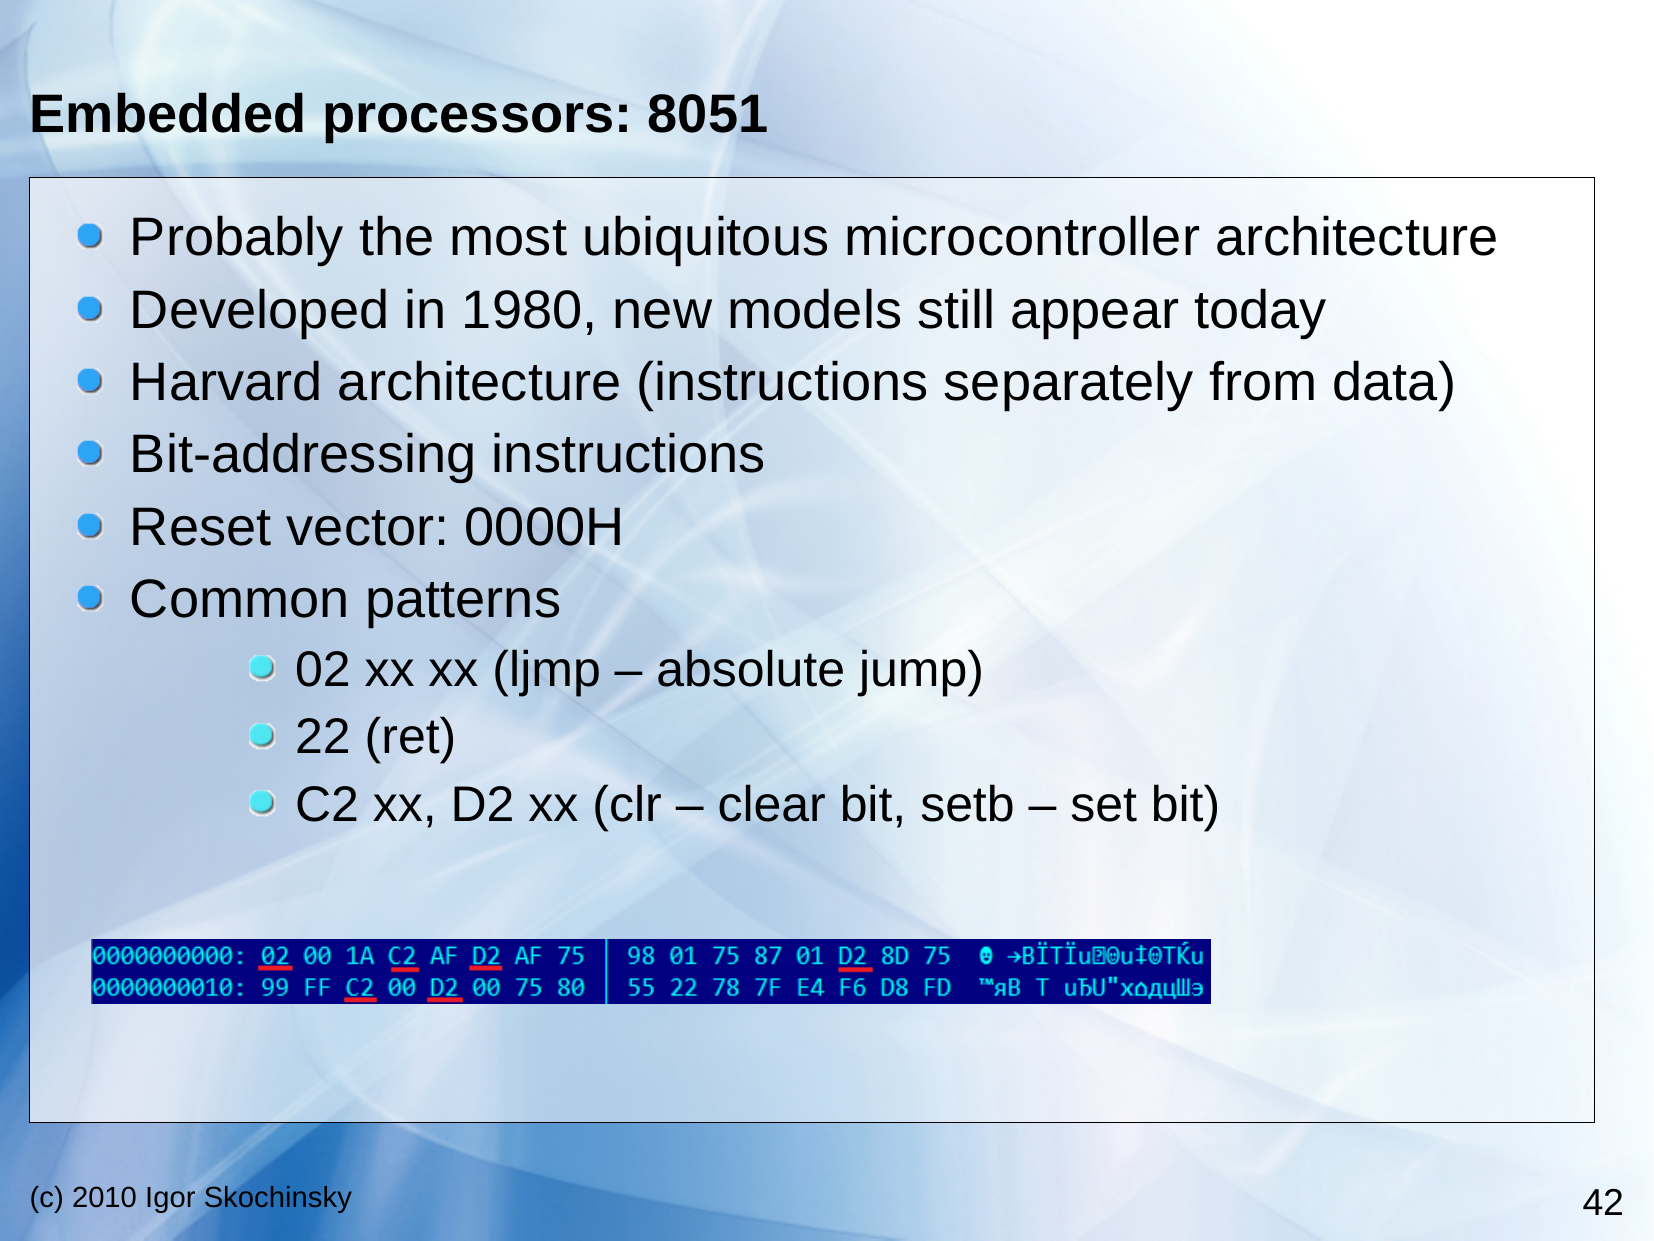

# Embedded processors: 8051
Probably the most ubiquitous microcontroller architecture
Developed in 1980, new models still appear today
Harvard architecture (instructions separately from data)
Bit-addressing instructions
Reset vector: 0000H
Common patterns
02 xx xx (ljmp – absolute jump)
22 (ret)
C2 xx, D2 xx (clr – clear bit, setb – set bit)
(c) 2010 Igor Skochinsky
42